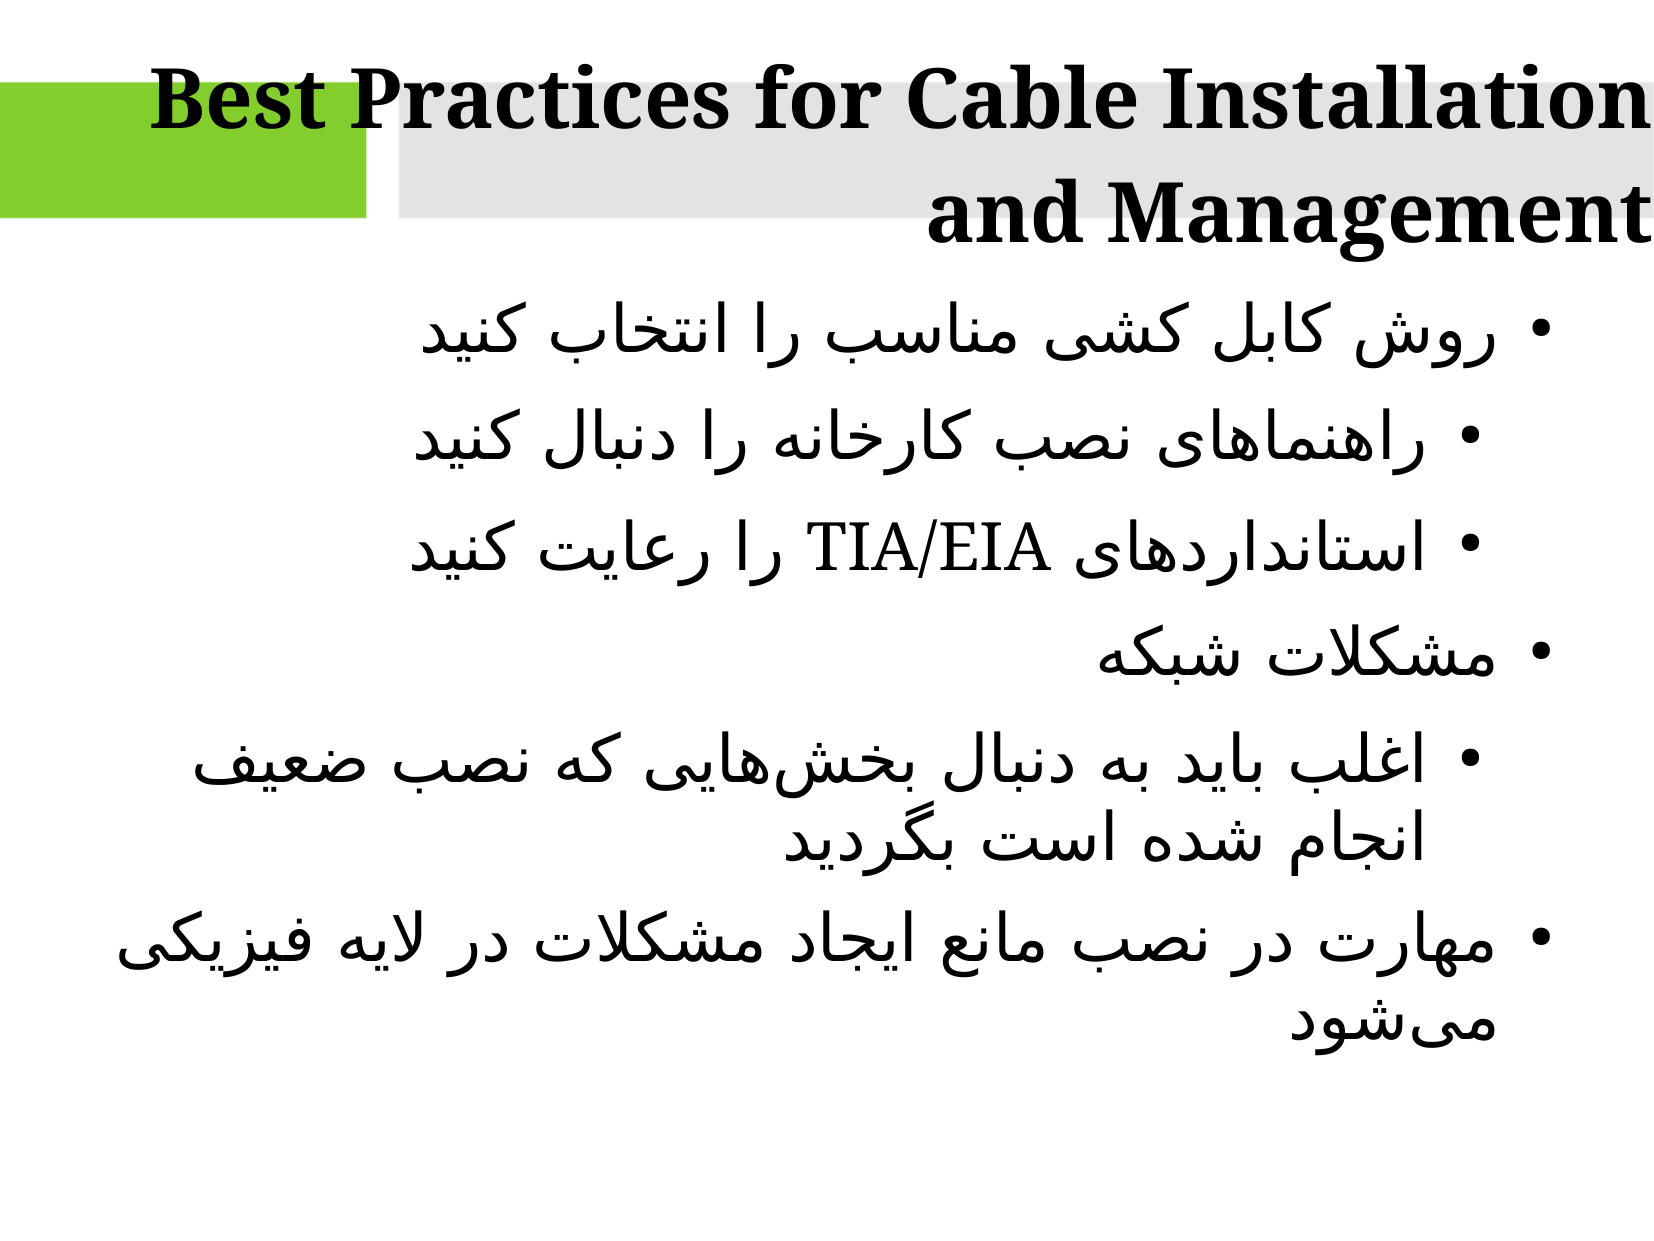

# Best Practices for Cable Installation and Management
روش کابل کشی مناسب را انتخاب کنید
راهنماهای نصب کارخانه را دنبال کنید
استانداردهای 	TIA/EIA را رعایت کنید
مشکلات شبکه
اغلب باید به دنبال بخش‌هایی که نصب ضعیف انجام شده است بگردید
مهارت در نصب مانع ایجاد مشکلات در لایه فیزیکی می‌شود